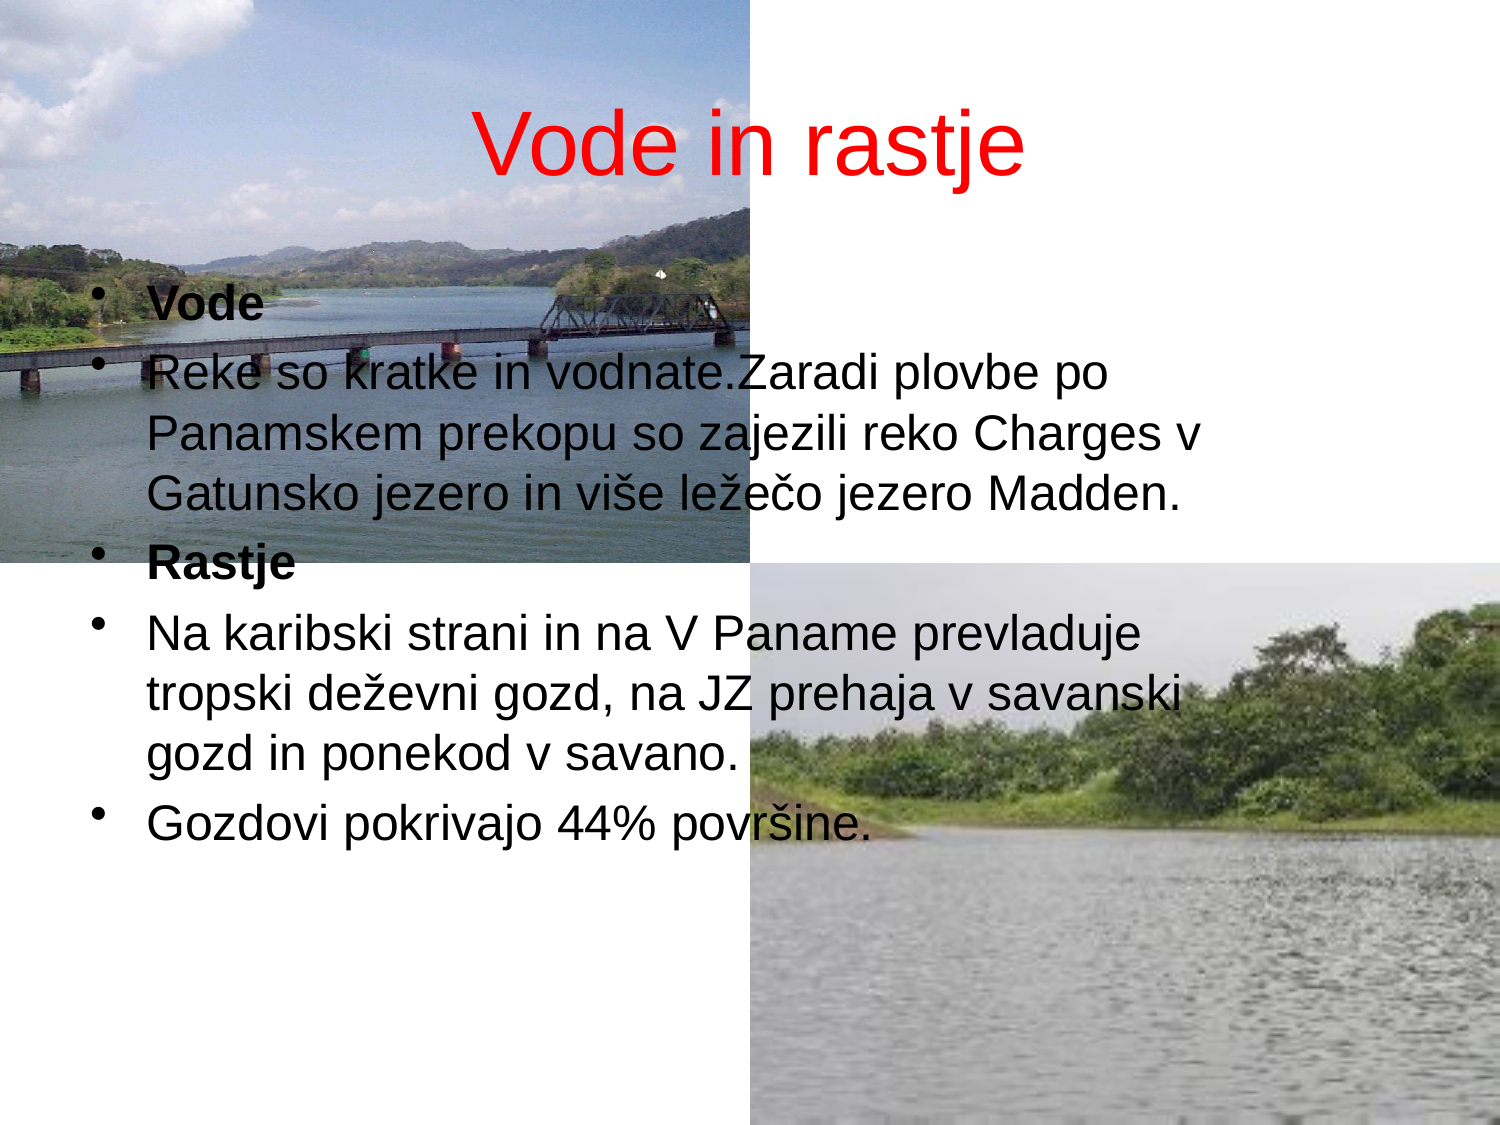

# Vode in rastje
Vode
Reke so kratke in vodnate.Zaradi plovbe po Panamskem prekopu so zajezili reko Charges v Gatunsko jezero in više ležečo jezero Madden.
Rastje
Na karibski strani in na V Paname prevladuje tropski deževni gozd, na JZ prehaja v savanski gozd in ponekod v savano.
Gozdovi pokrivajo 44% površine.